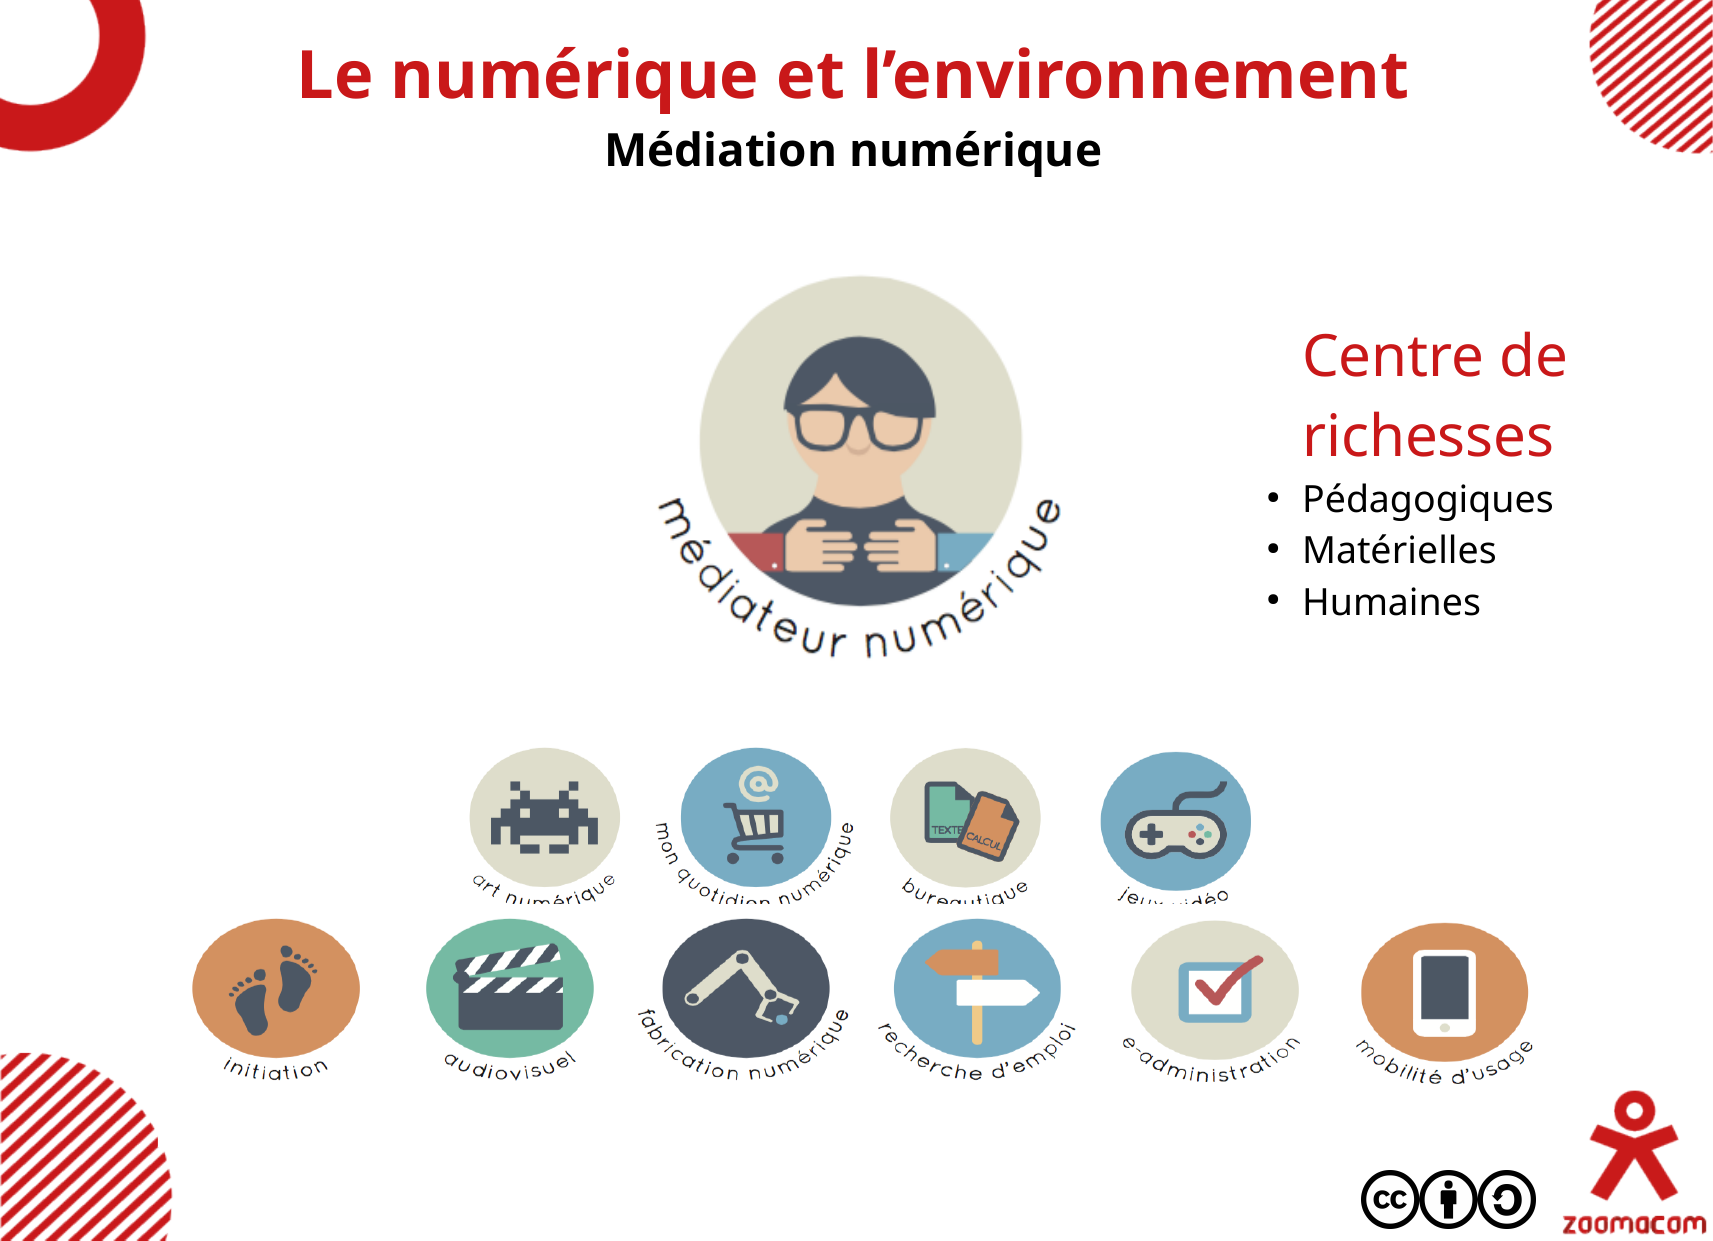

# Le numérique et l’environnement Médiation numérique
Centre de richesses
Pédagogiques
Matérielles
Humaines